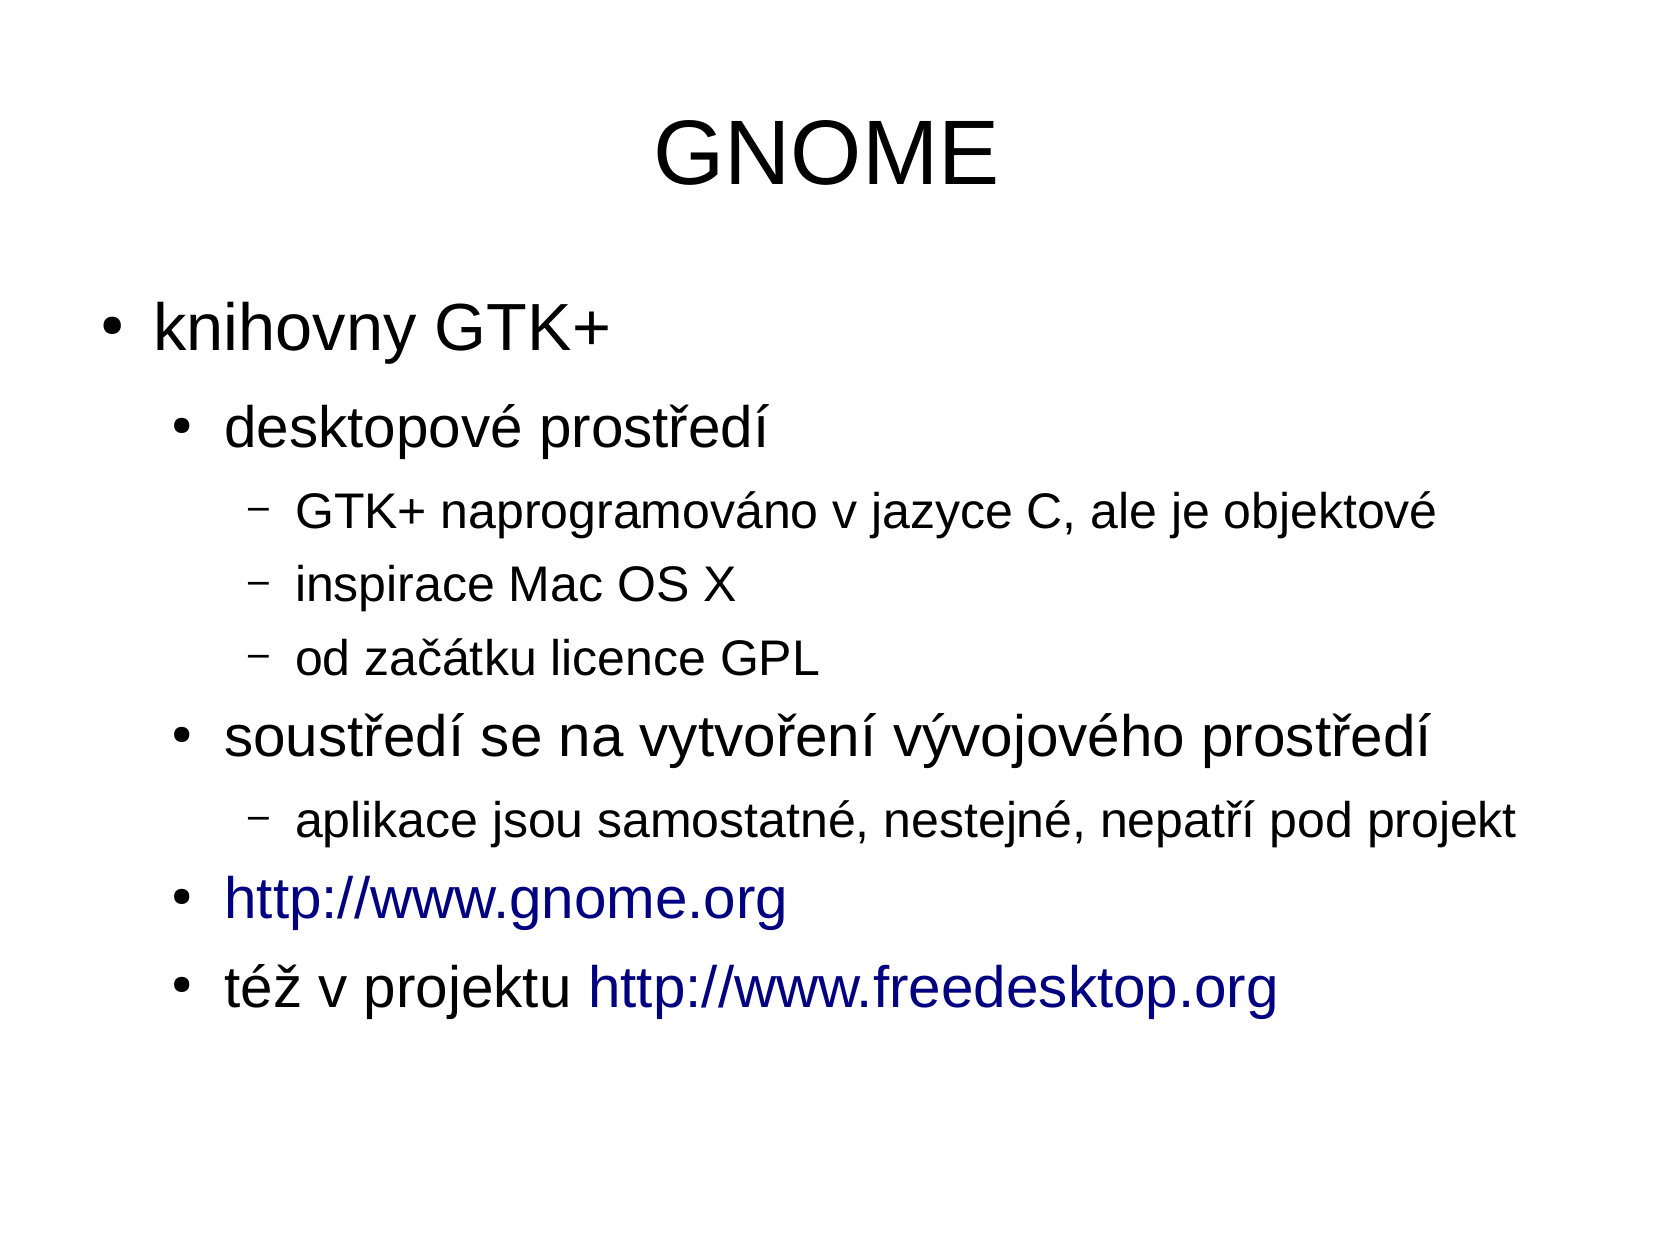

# GNOME
knihovny GTK+
desktopové prostředí
GTK+ naprogramováno v jazyce C, ale je objektové
inspirace Mac OS X
od začátku licence GPL
soustředí se na vytvoření vývojového prostředí
aplikace jsou samostatné, nestejné, nepatří pod projekt
http://www.gnome.org
též v projektu http://www.freedesktop.org